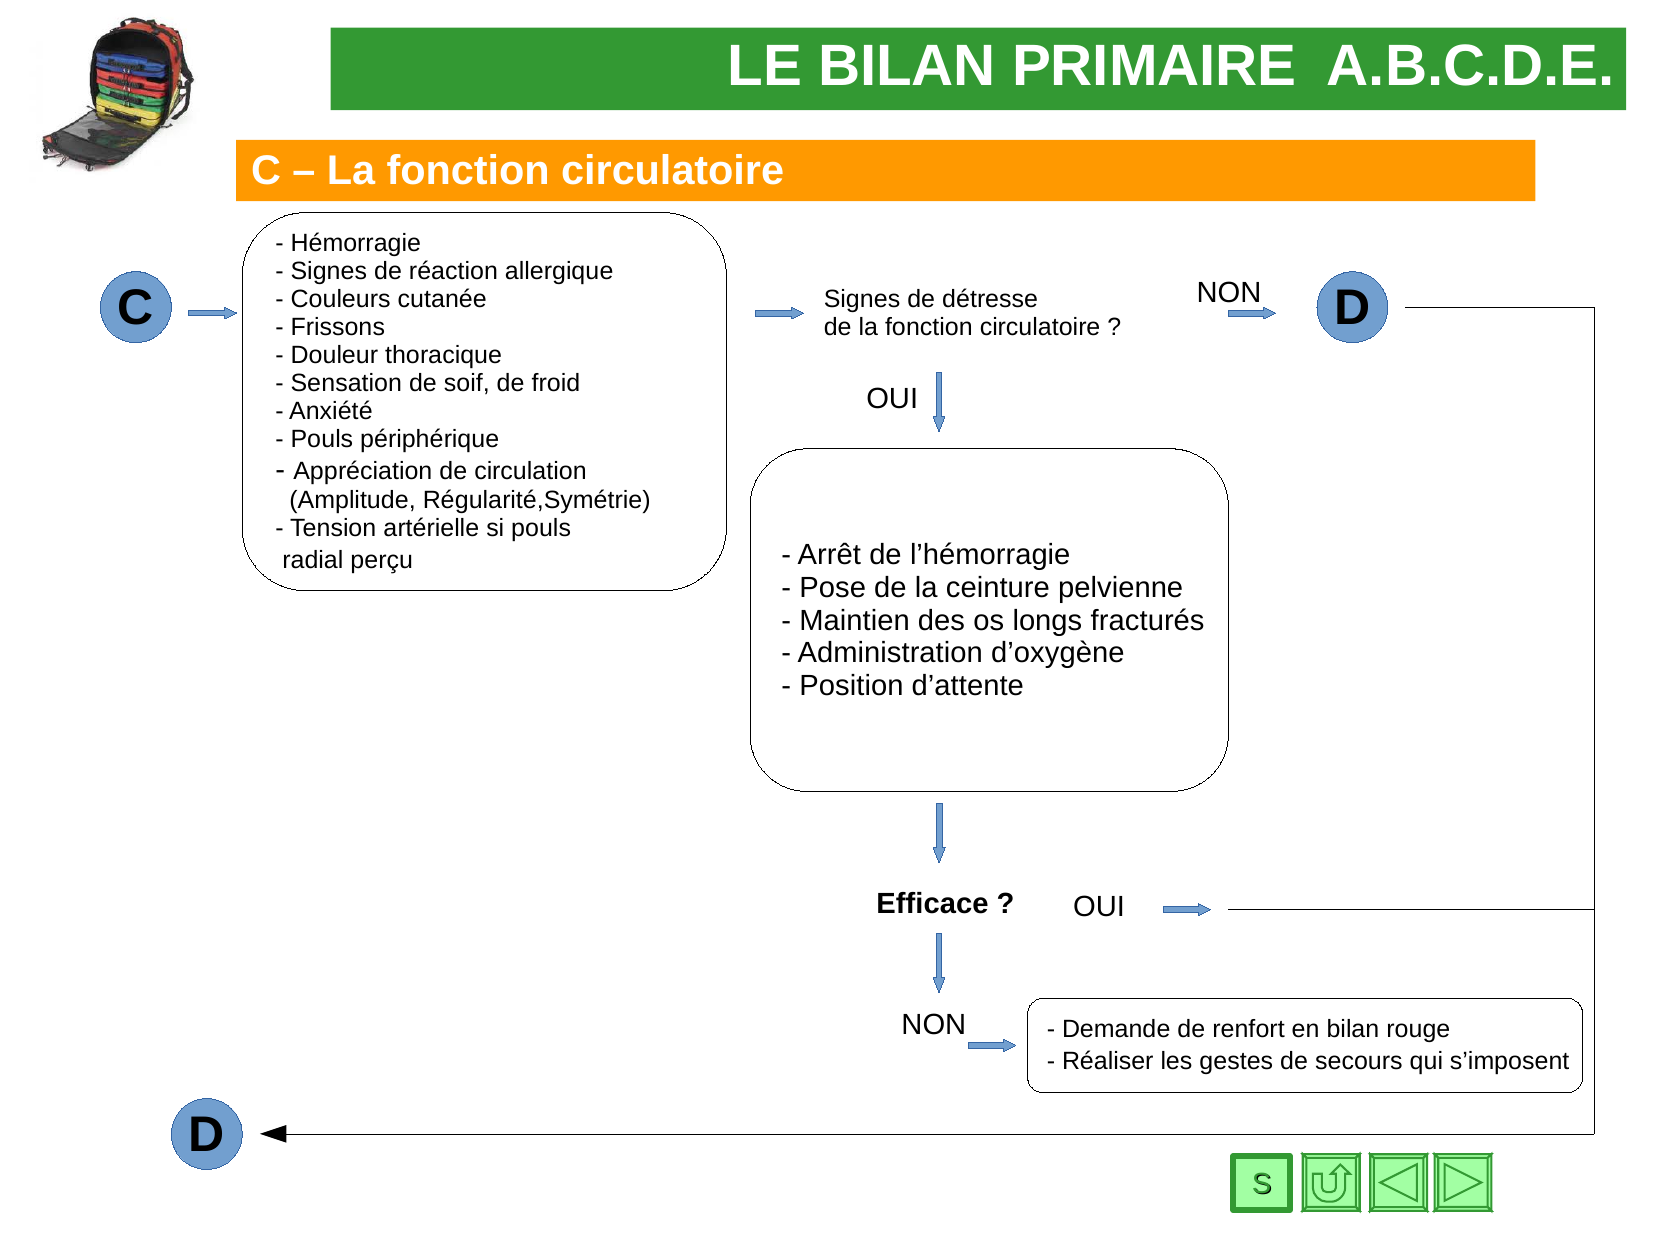

LE BILAN PRIMAIRE A.B.C.D.E.
C – La fonction circulatoire
- Hémorragie
- Signes de réaction allergique
- Couleurs cutanée
- Frissons
- Douleur thoracique
- Sensation de soif, de froid
- Anxiété
- Pouls périphérique
- Appréciation de circulation
 (Amplitude, Régularité,Symétrie)
- Tension artérielle si pouls
 radial perçu
Signes de détresse
de la fonction circulatoire ?
NON
C
D
OUI
- Arrêt de l’hémorragie
- Pose de la ceinture pelvienne
- Maintien des os longs fracturés
- Administration d’oxygène
- Position d’attente
Efficace ?
OUI
NON
- Demande de renfort en bilan rouge
- Réaliser les gestes de secours qui s’imposent
D